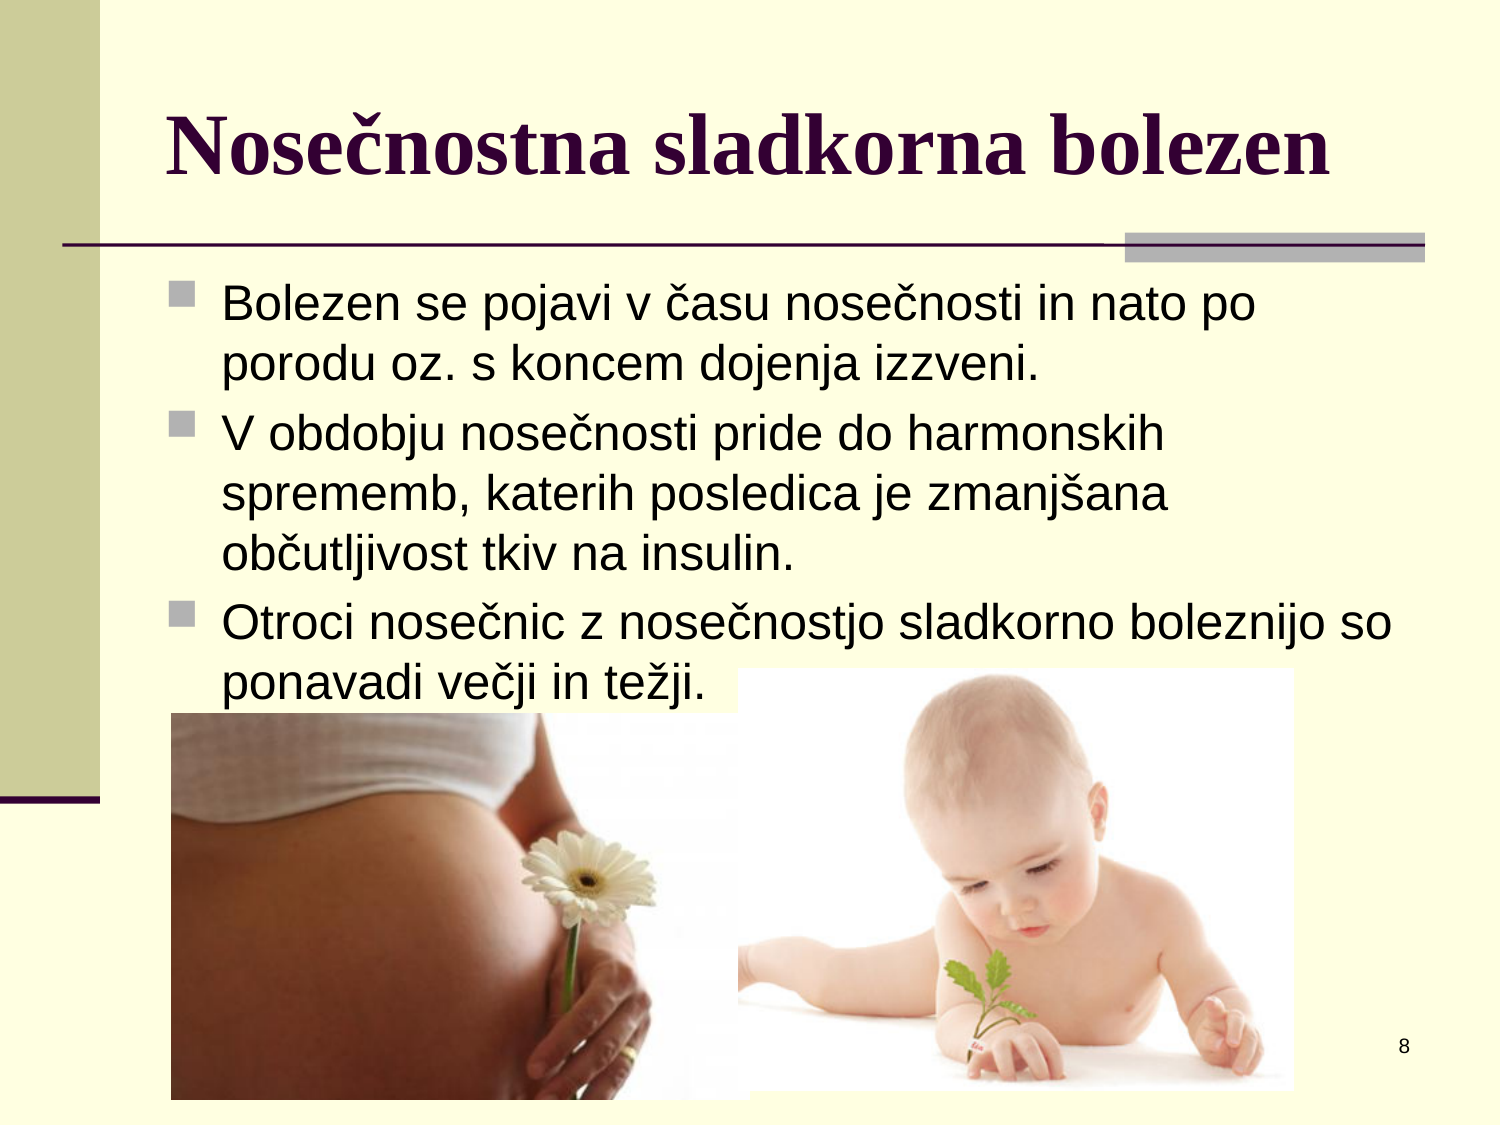

# Nosečnostna sladkorna bolezen
Bolezen se pojavi v času nosečnosti in nato po porodu oz. s koncem dojenja izzveni.
V obdobju nosečnosti pride do harmonskih sprememb, katerih posledica je zmanjšana občutljivost tkiv na insulin.
Otroci nosečnic z nosečnostjo sladkorno boleznijo so ponavadi večji in težji.
Seminarska naloga-DIABETES